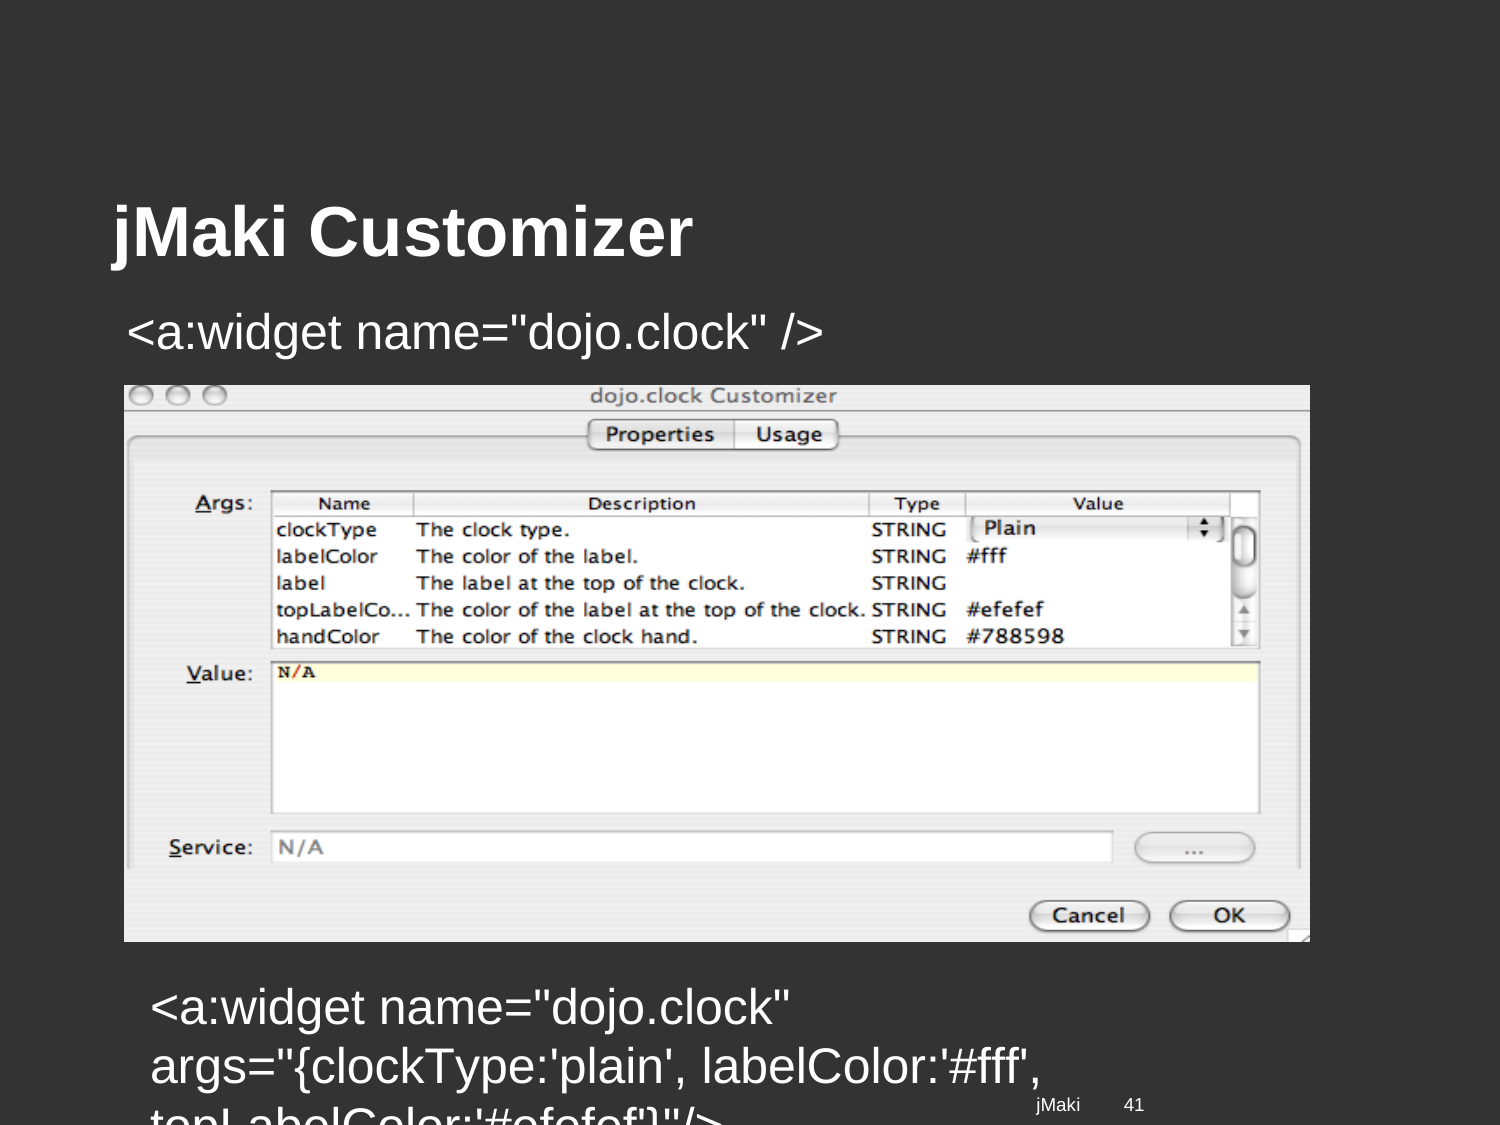

# jMaki Customizer
<a:widget name="dojo.clock" />
<a:widget name="dojo.clock" args="{clockType:'plain', labelColor:'#fff', topLabelColor:'#efefef'}"/>